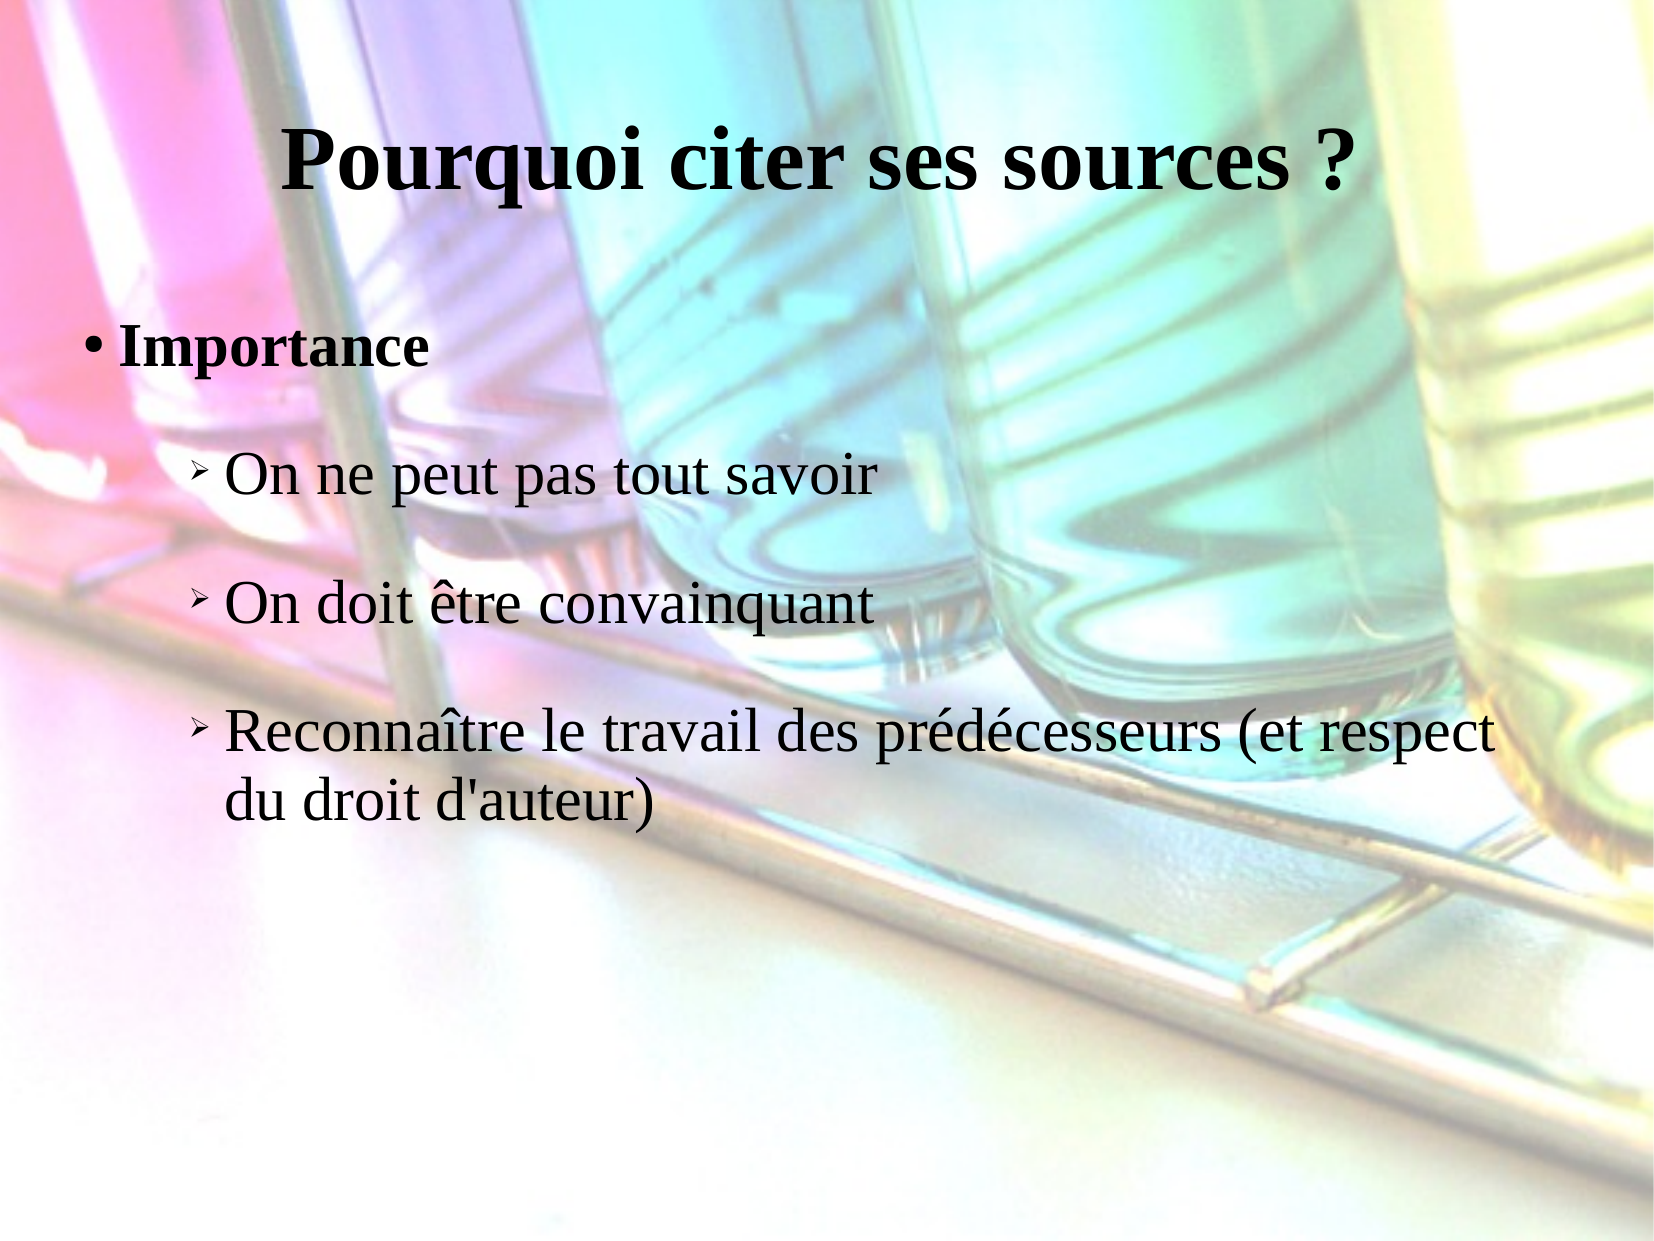

# Pourquoi citer ses sources ?
Importance
On ne peut pas tout savoir
On doit être convainquant
Reconnaître le travail des prédécesseurs (et respect du droit d'auteur)